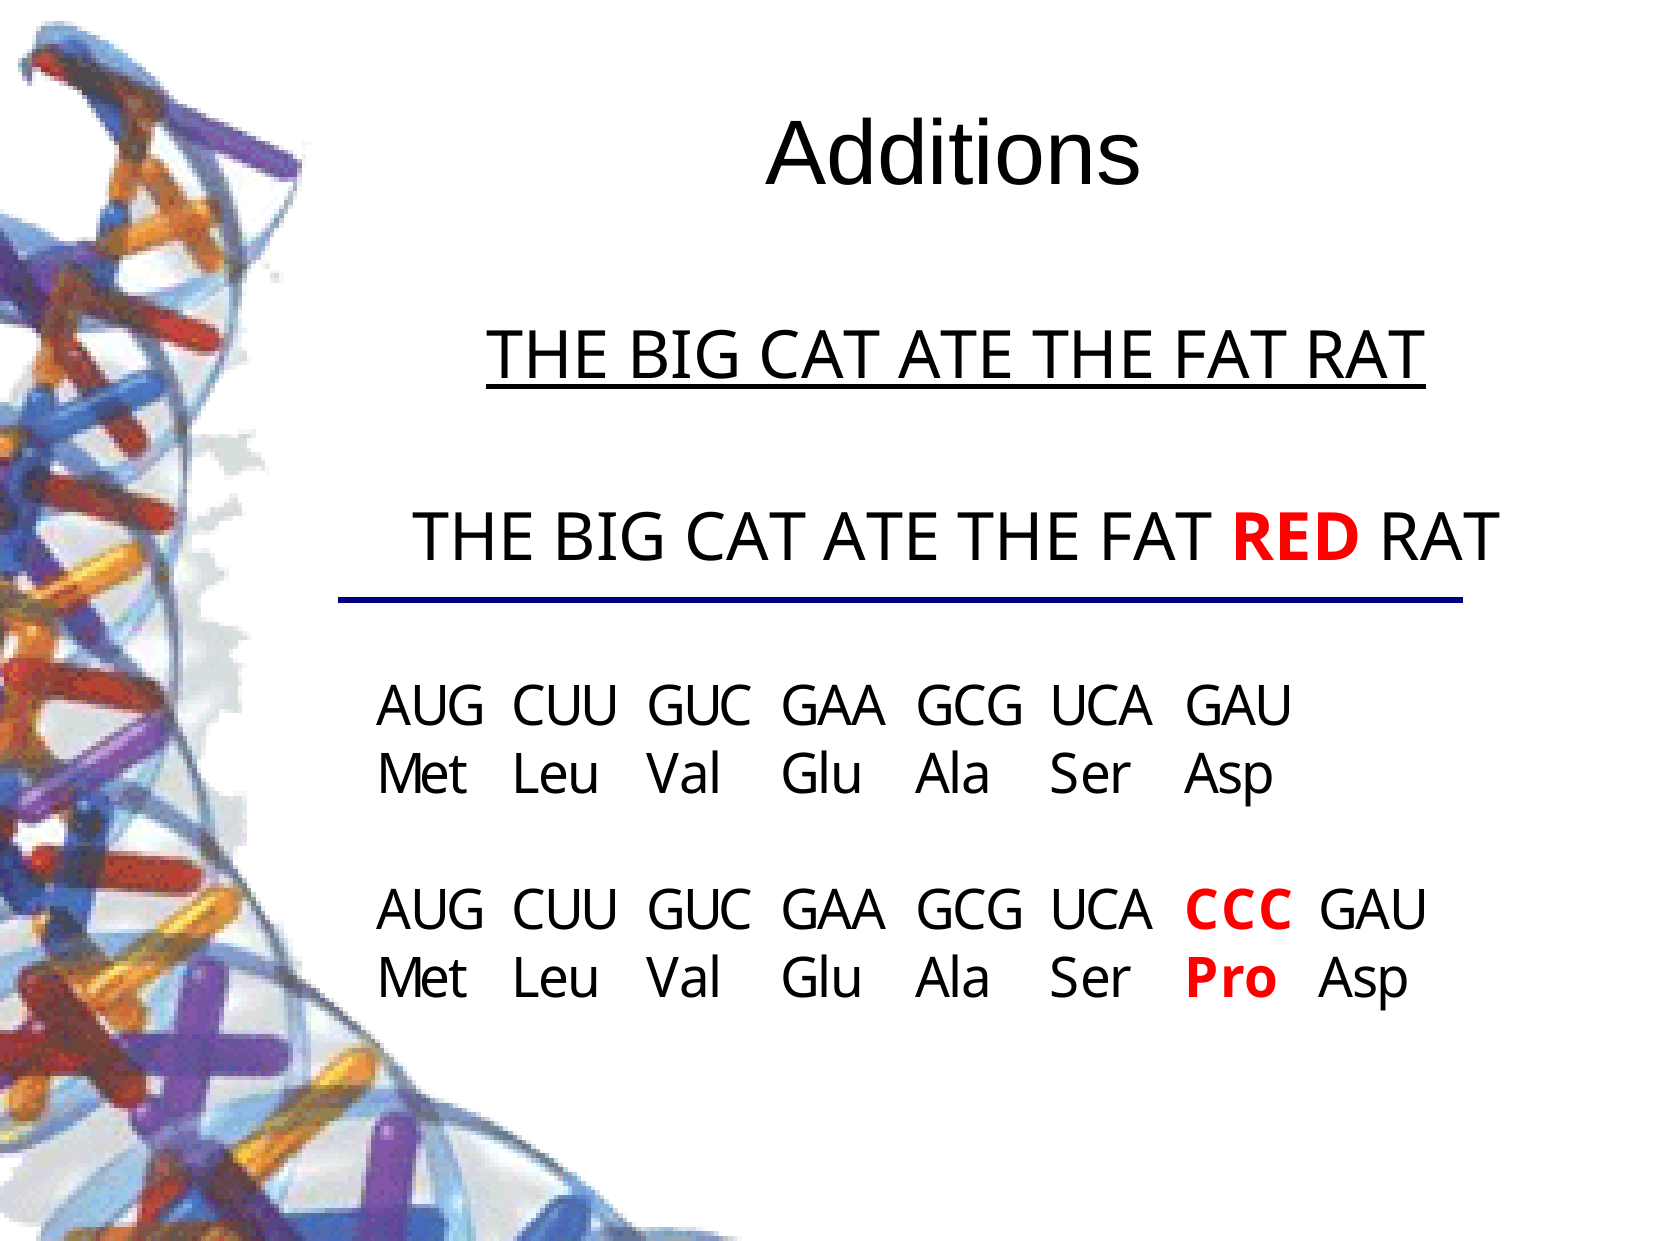

# Additions
THE BIG CAT ATE THE FAT RAT
THE BIG CAT ATE THE FAT RED RAT